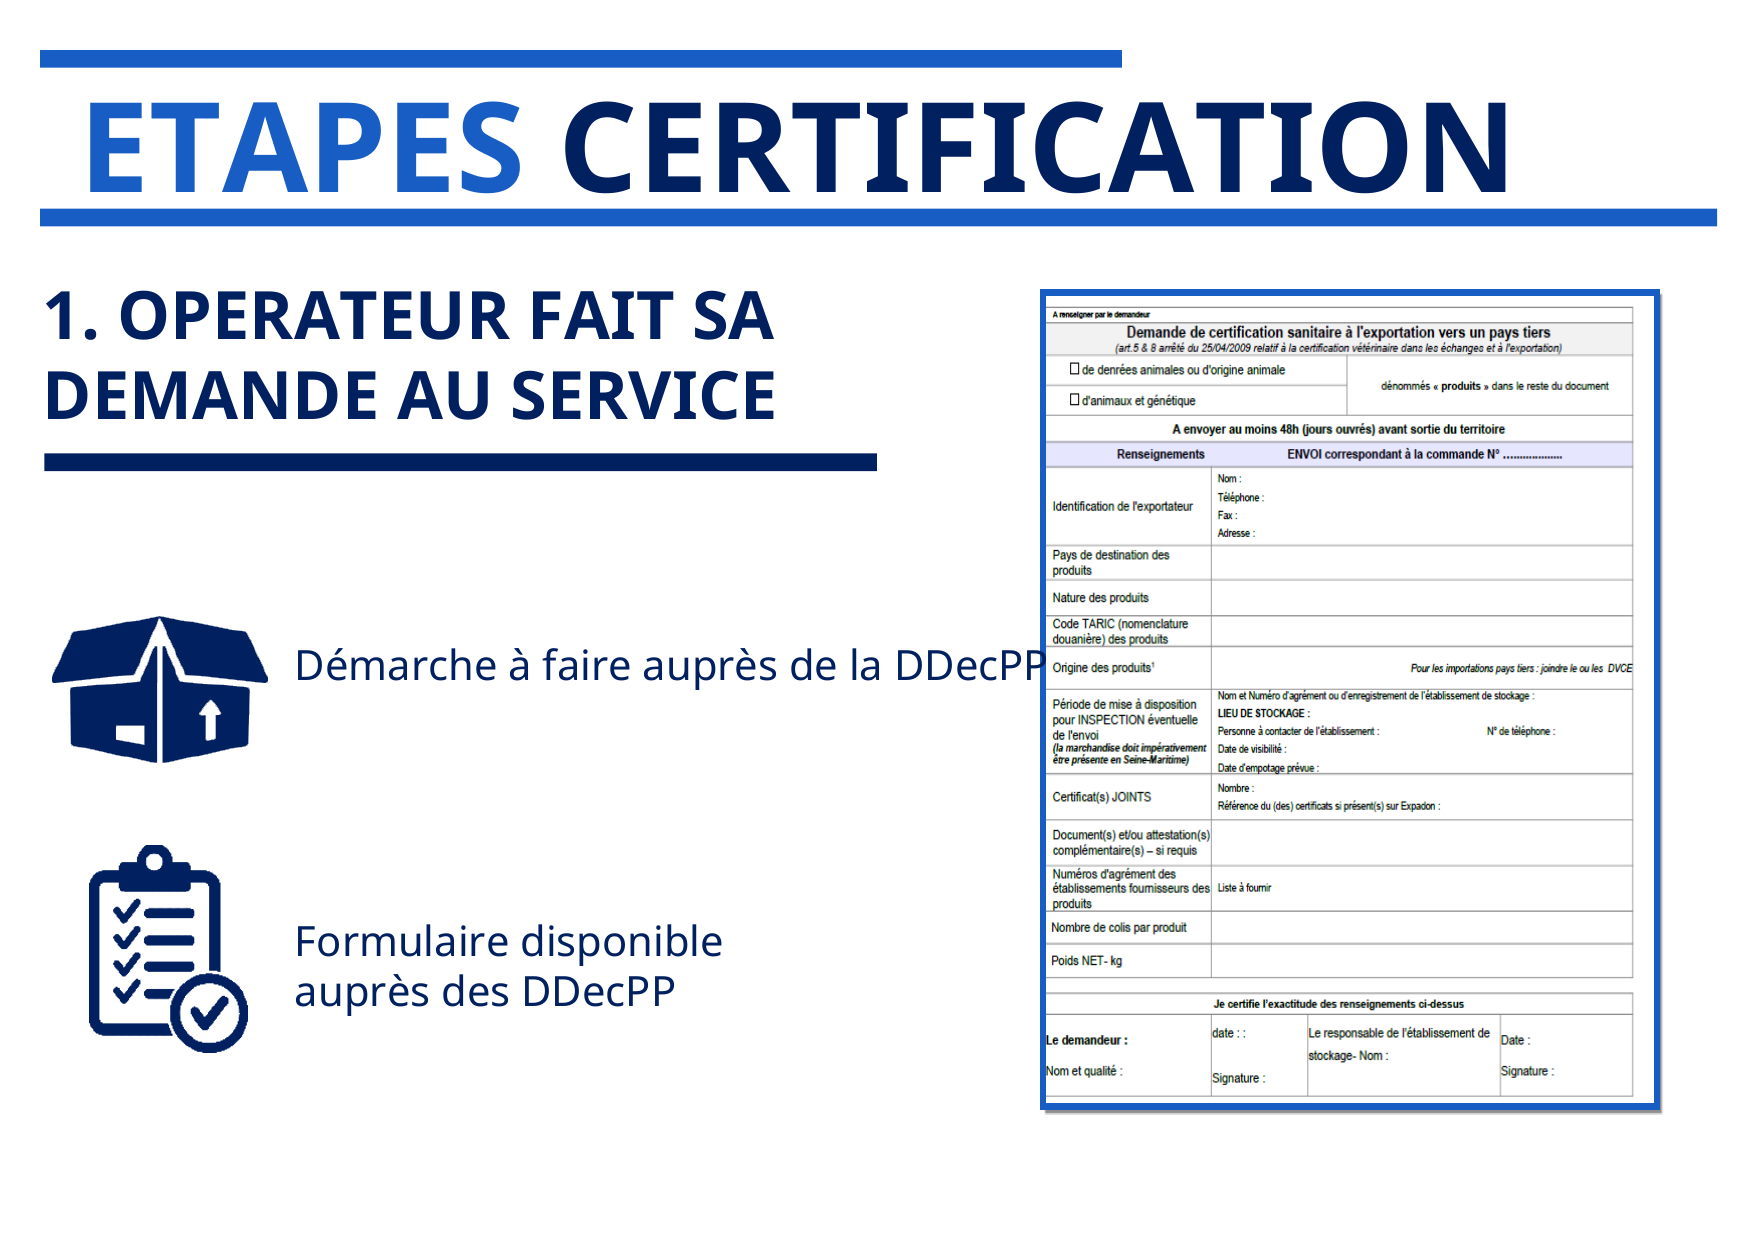

ETAPES CERTIFICATION
1. OPERATEUR FAIT SA DEMANDE AU SERVICE
Démarche à faire auprès de la DDecPP
Formulaire disponible auprès des DDecPP